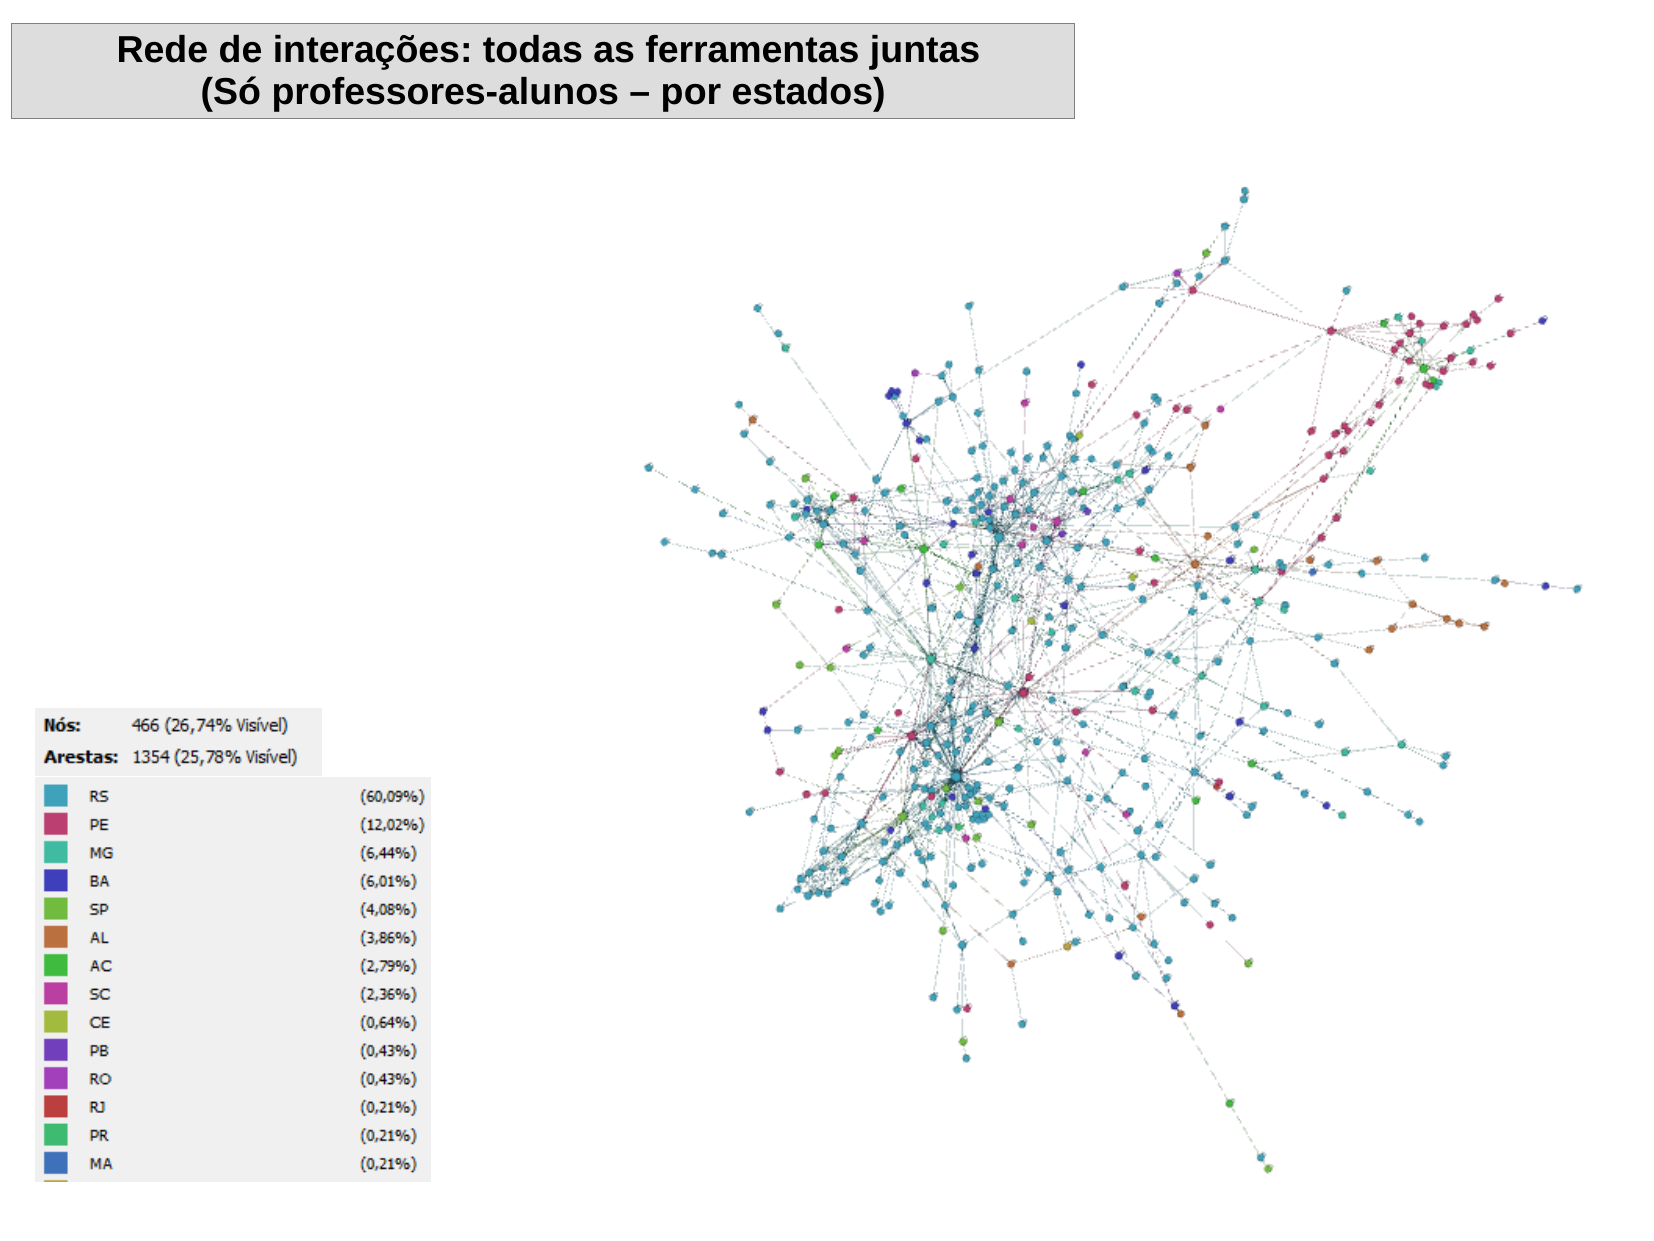

Rede de interações: todas as ferramentas juntas
(Só professores-alunos – por estados)